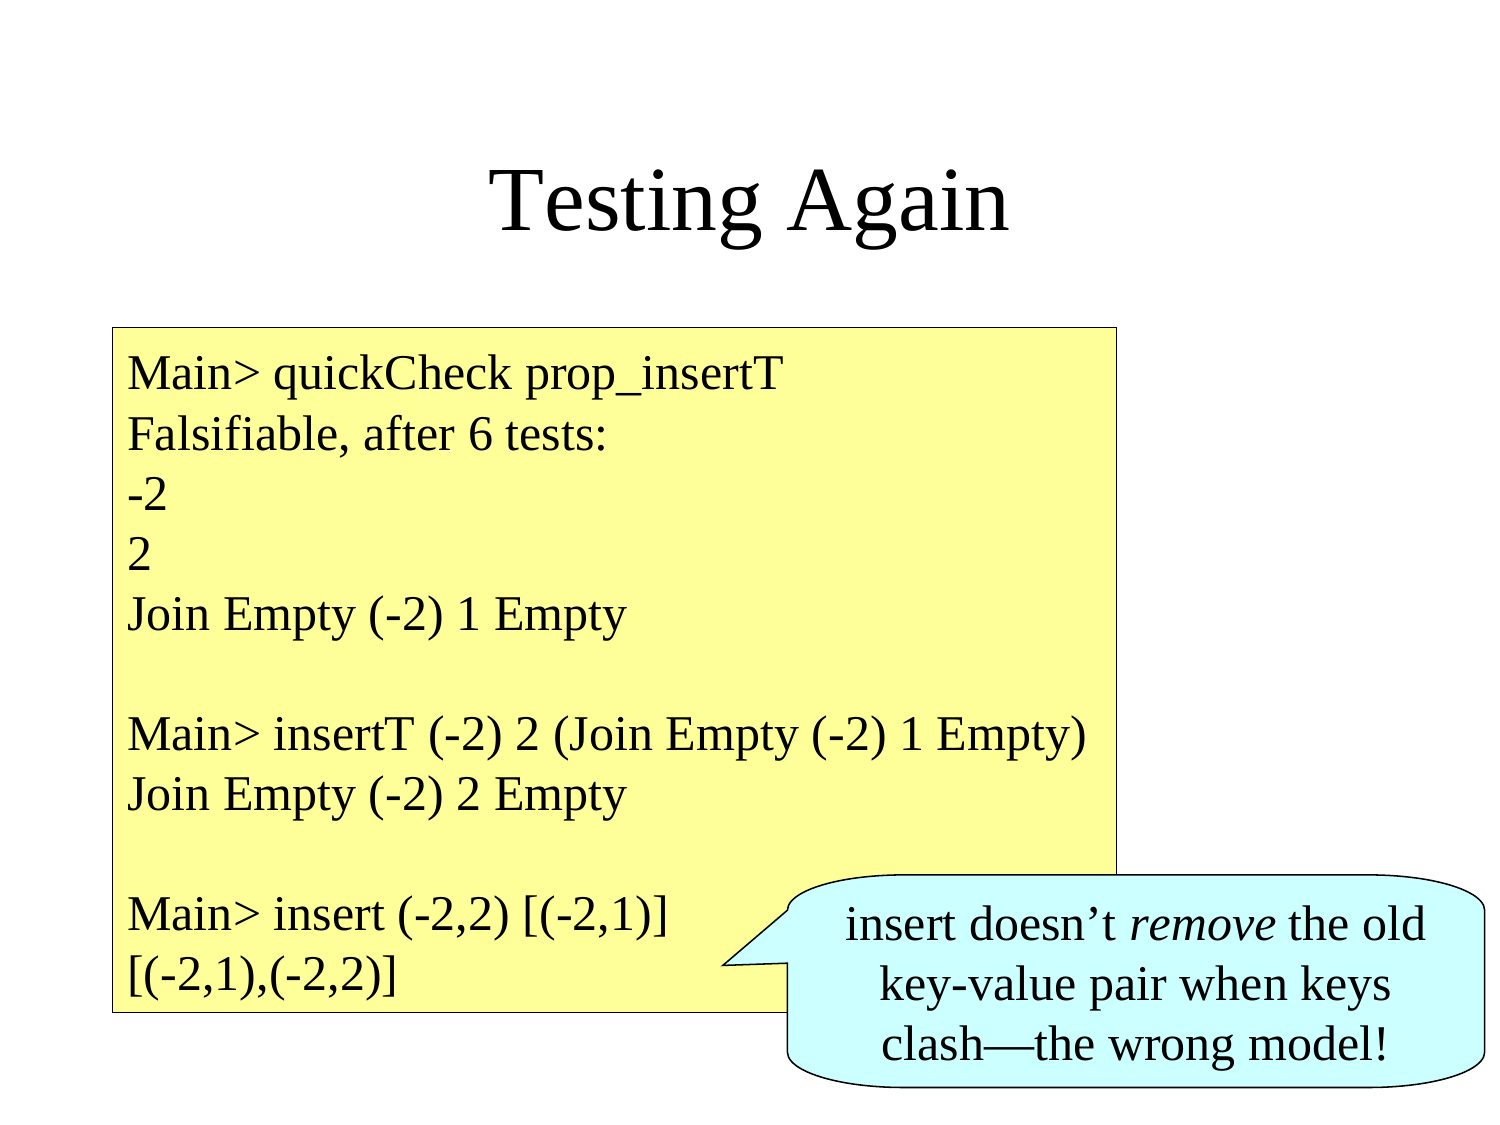

# Testing Again
Main> quickCheck prop_insertT
Falsifiable, after 6 tests:
-2
2
Join Empty (-2) 1 Empty
Main> insertT (-2) 2 (Join Empty (-2) 1 Empty)
Join Empty (-2) 2 Empty
Main> insert (-2,2) [(-2,1)]
[(-2,1),(-2,2)]
insert doesn’t remove the old key-value pair when keys clash—the wrong model!